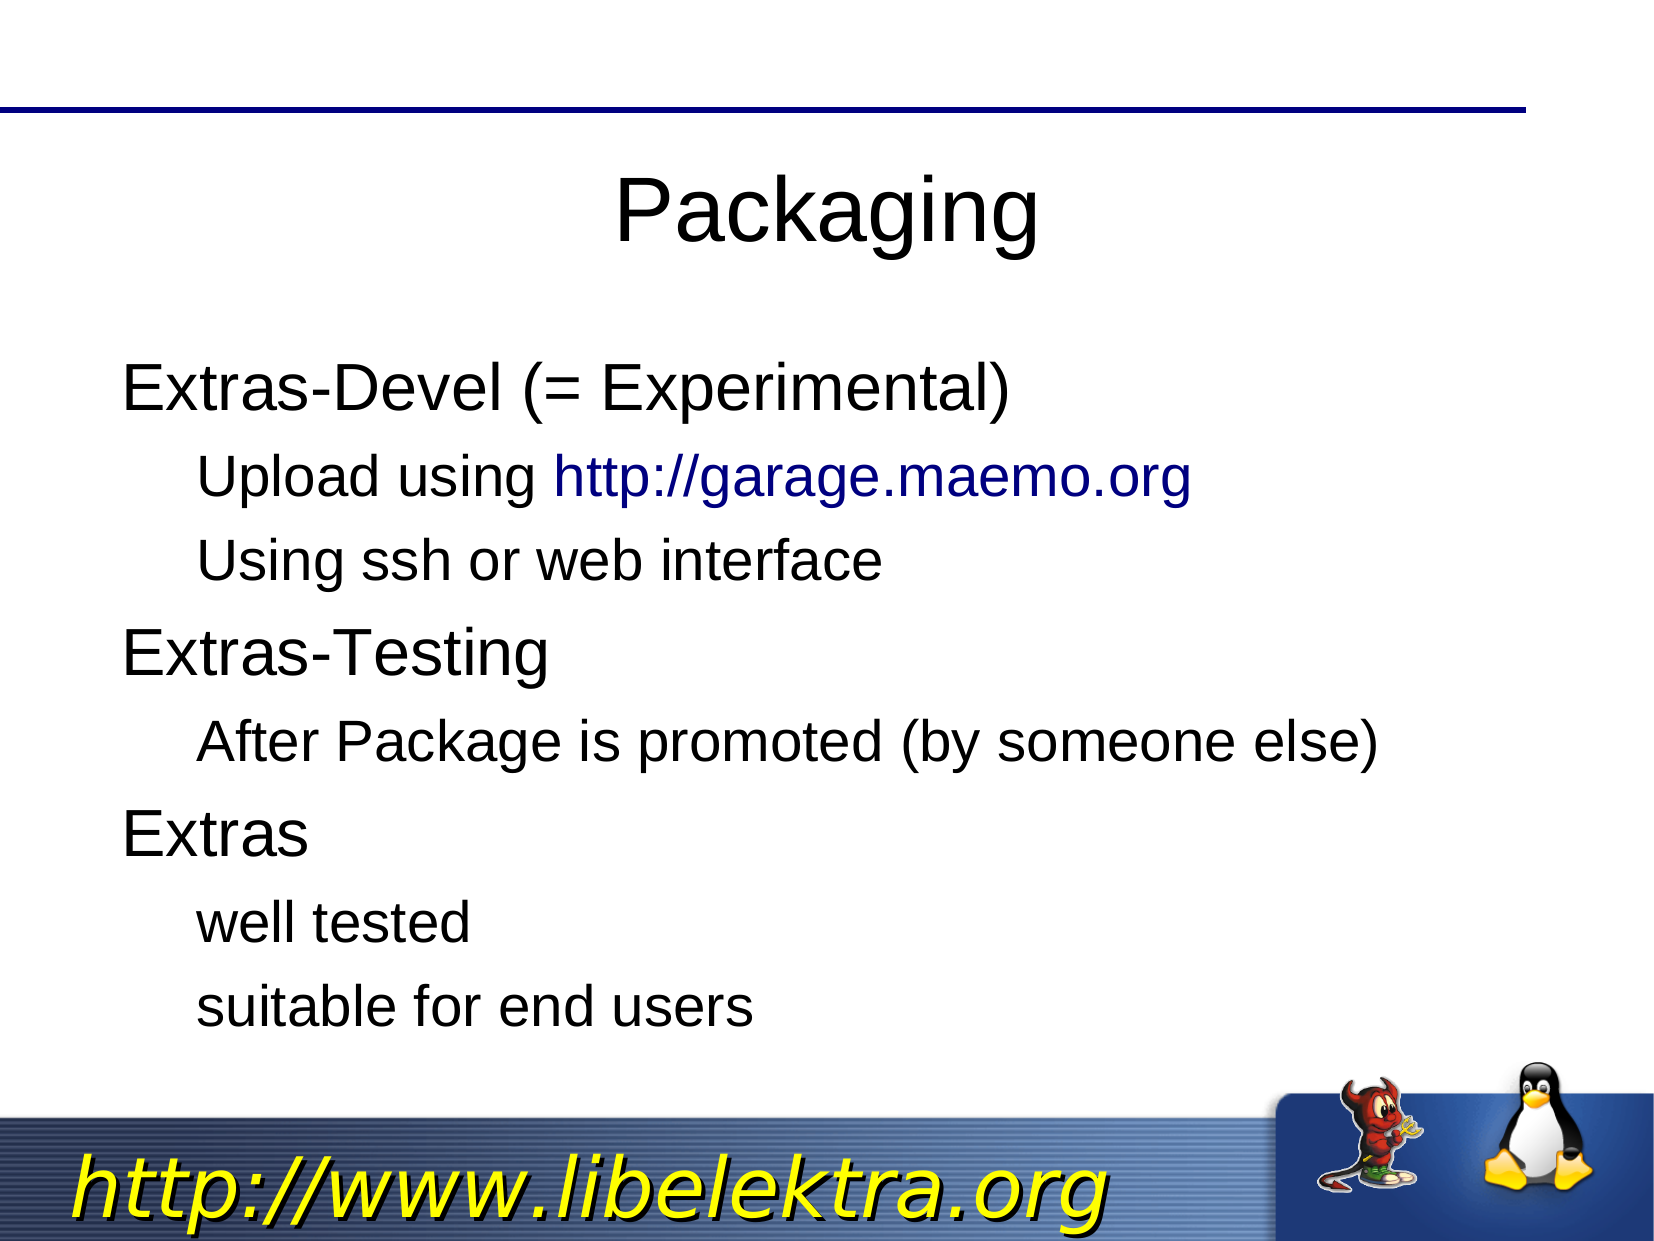

# Packaging
Extras-Devel (= Experimental)
Upload using http://garage.maemo.org
Using ssh or web interface
Extras-Testing
After Package is promoted (by someone else)
Extras
well tested
suitable for end users